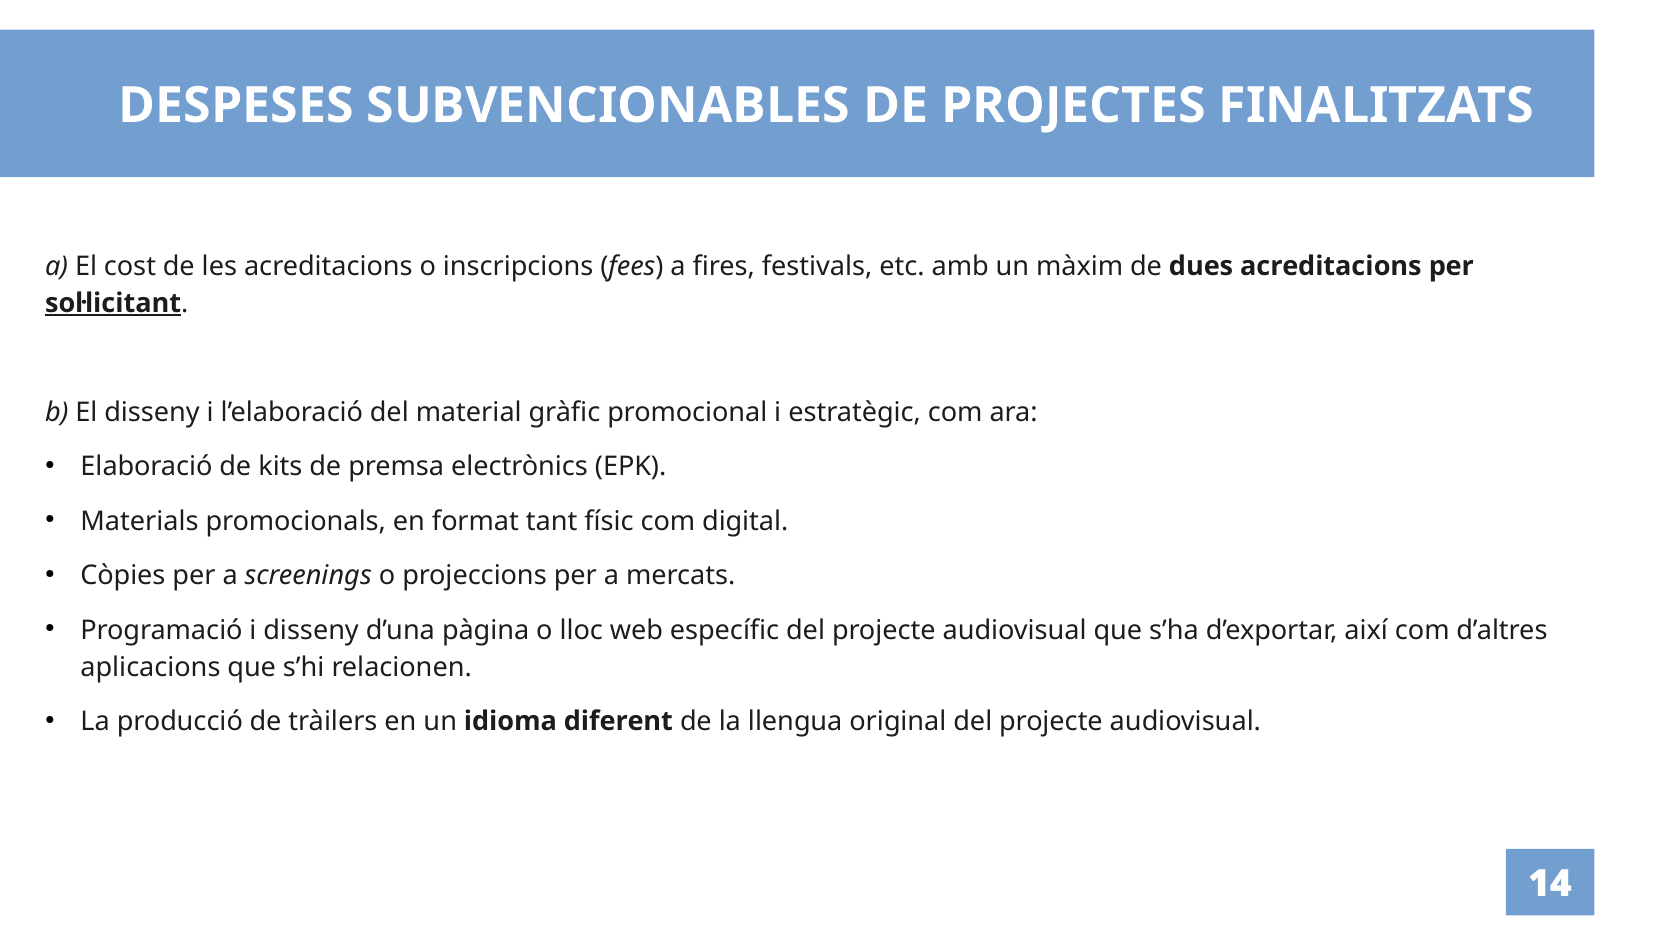

# DESPESES SUBVENCIONABLES DE PROJECTES FINALITZATS
a) El cost de les acreditacions o inscripcions (fees) a fires, festivals, etc. amb un màxim de dues acreditacions per sol·licitant.
b) El disseny i l’elaboració del material gràfic promocional i estratègic, com ara:
Elaboració de kits de premsa electrònics (EPK).
Materials promocionals, en format tant físic com digital.
Còpies per a screenings o projeccions per a mercats.
Programació i disseny d’una pàgina o lloc web específic del projecte audiovisual que s’ha d’exportar, així com d’altres aplicacions que s’hi relacionen.
La producció de tràilers en un idioma diferent de la llengua original del projecte audiovisual.
14